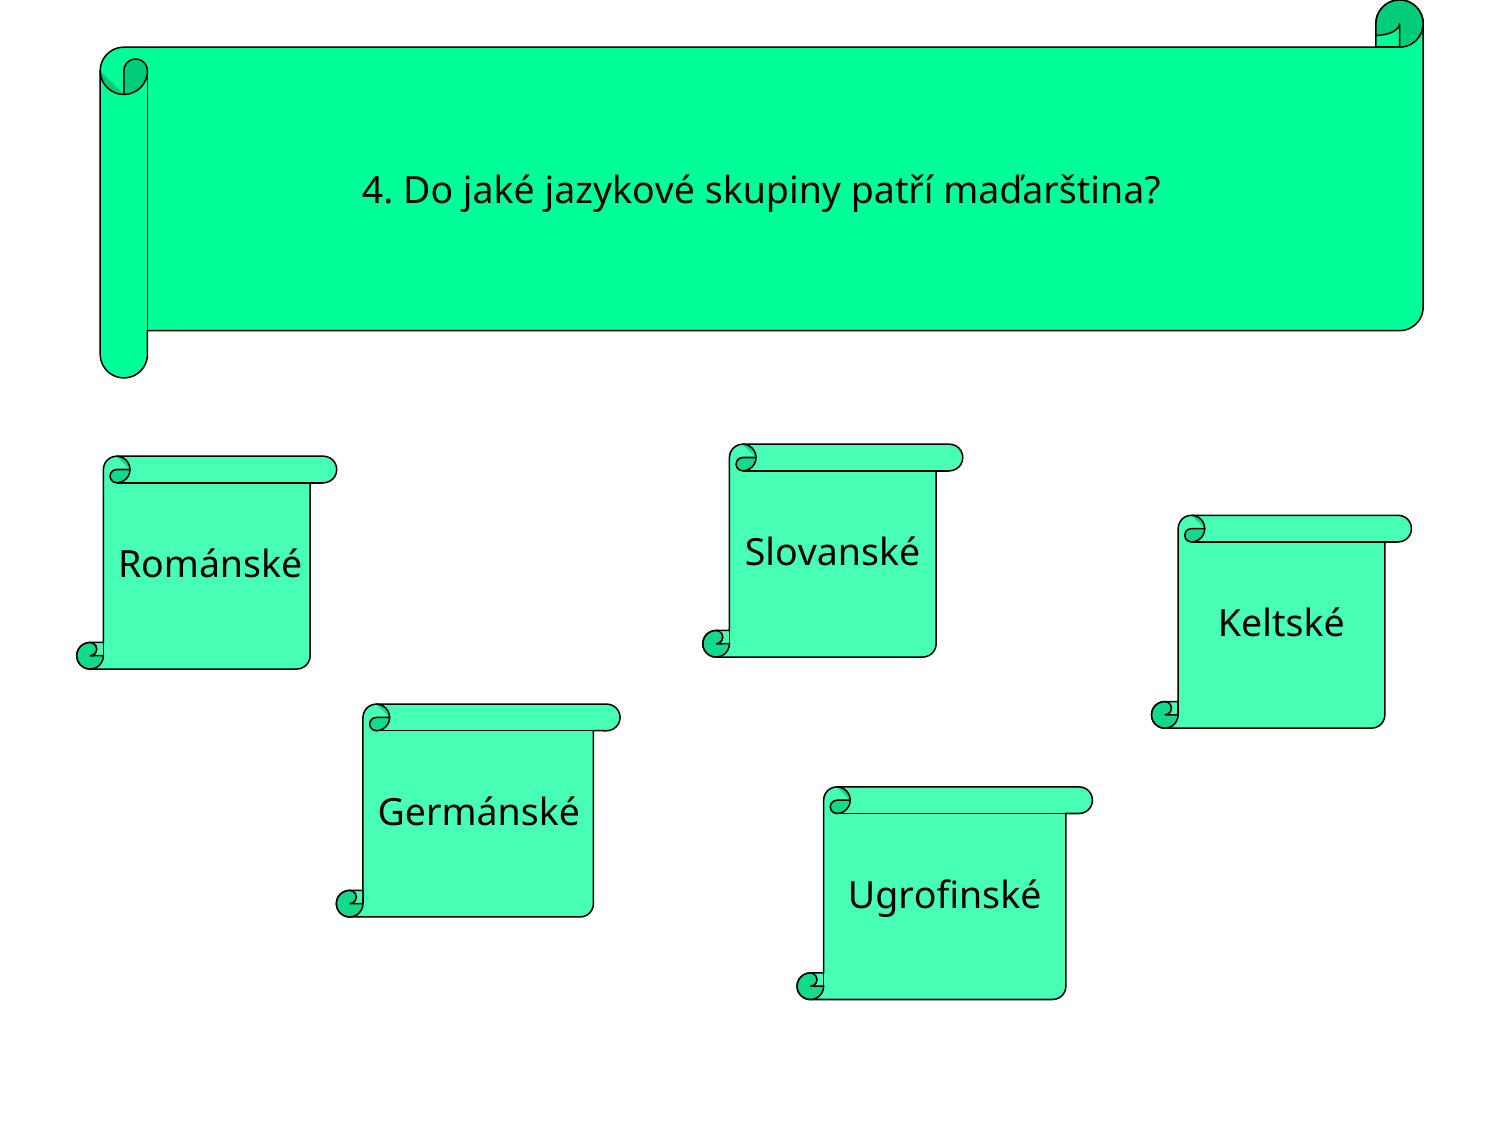

4. Do jaké jazykové skupiny patří maďarština?
Slovanské
Románské
Keltské
Germánské
Ugrofinské